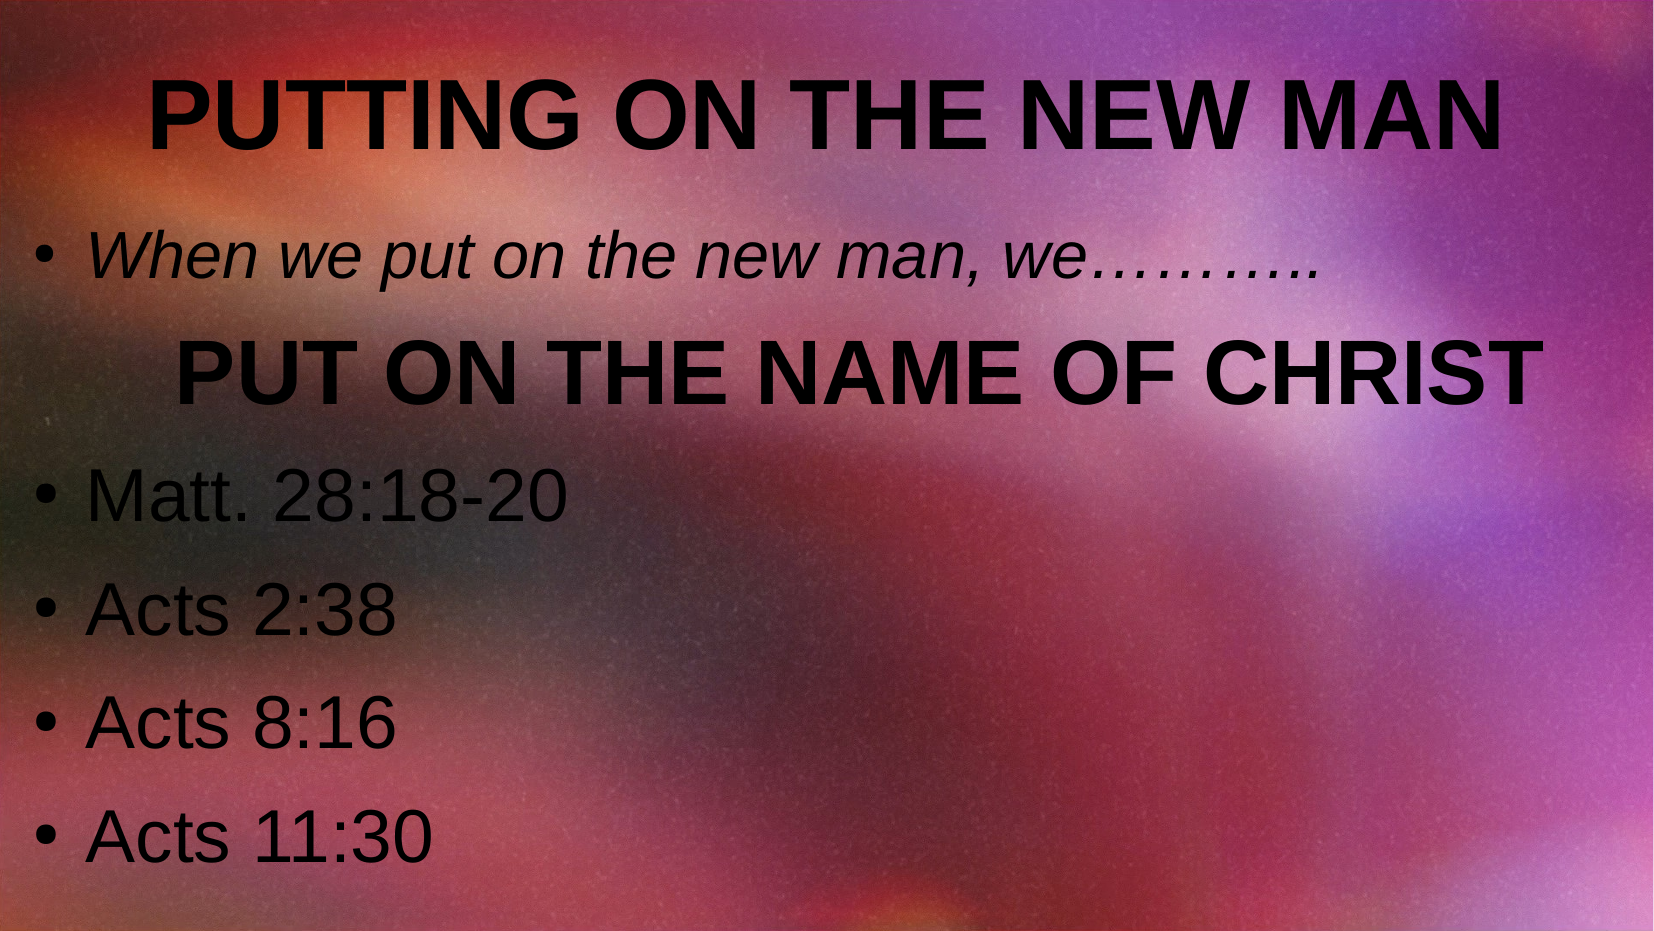

# PUTTING ON THE NEW MAN
When we put on the new man, we………..
PUT ON THE NAME OF CHRIST
Matt. 28:18-20
Acts 2:38
Acts 8:16
Acts 11:30